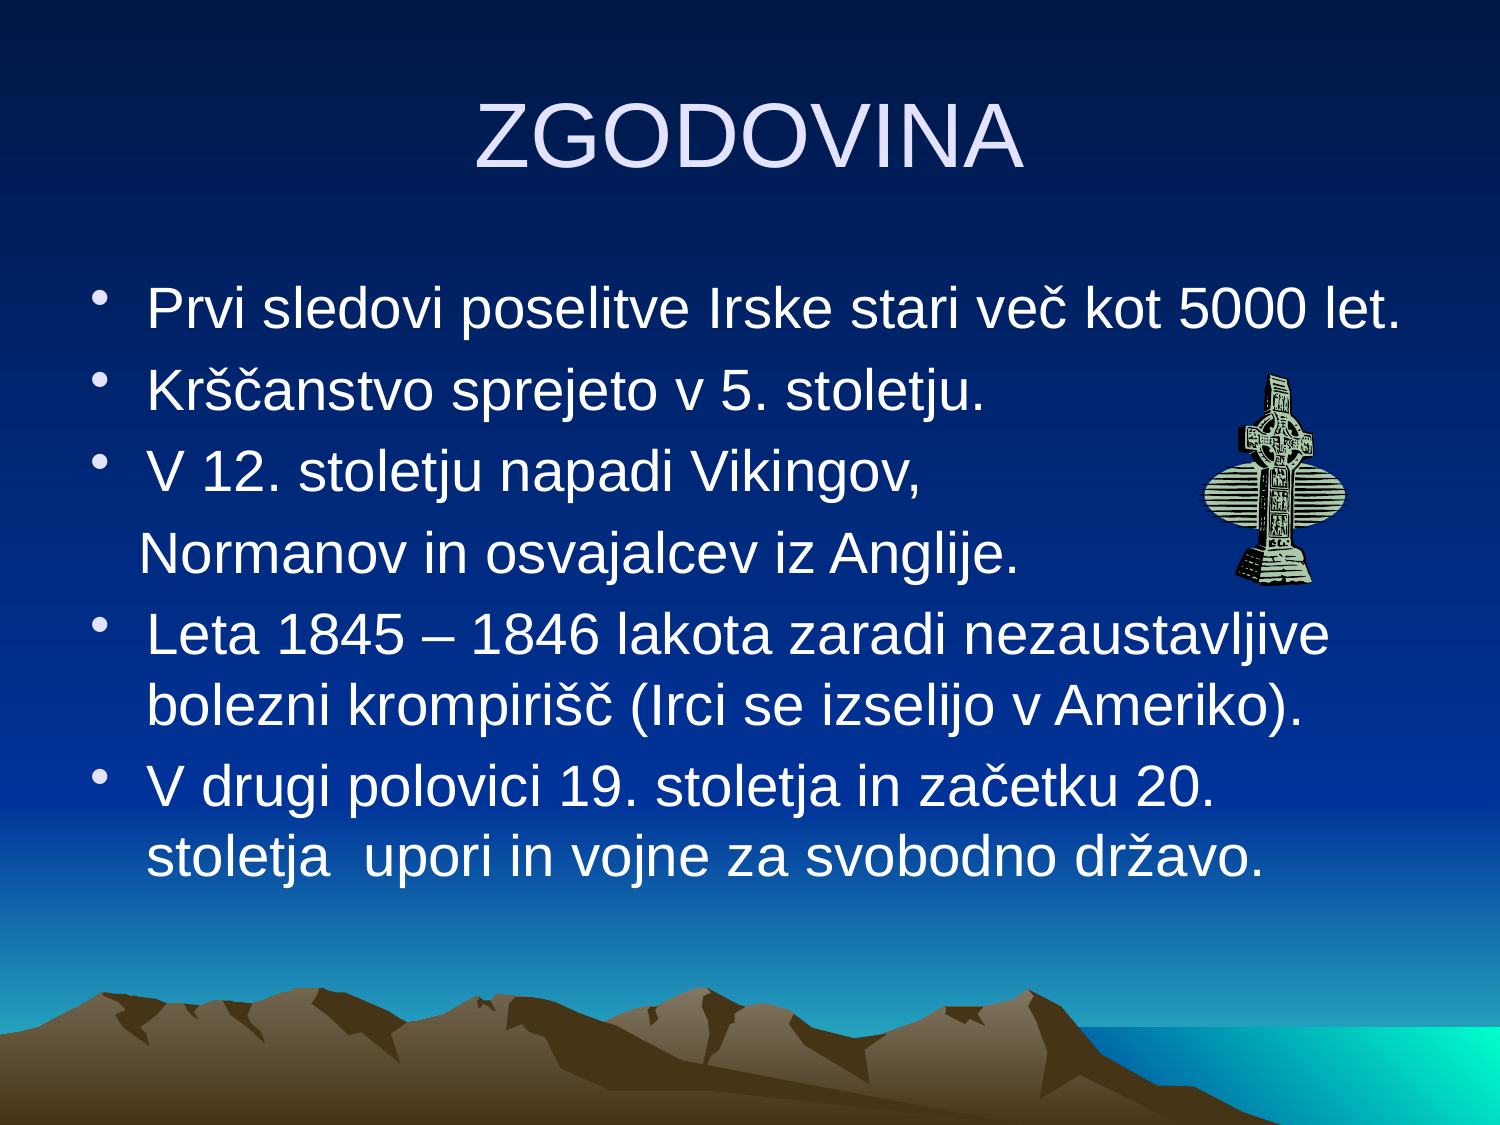

# ZGODOVINA
Prvi sledovi poselitve Irske stari več kot 5000 let.
Krščanstvo sprejeto v 5. stoletju.
V 12. stoletju napadi Vikingov,
 Normanov in osvajalcev iz Anglije.
Leta 1845 – 1846 lakota zaradi nezaustavljive bolezni krompirišč (Irci se izselijo v Ameriko).
V drugi polovici 19. stoletja in začetku 20. stoletja upori in vojne za svobodno državo.